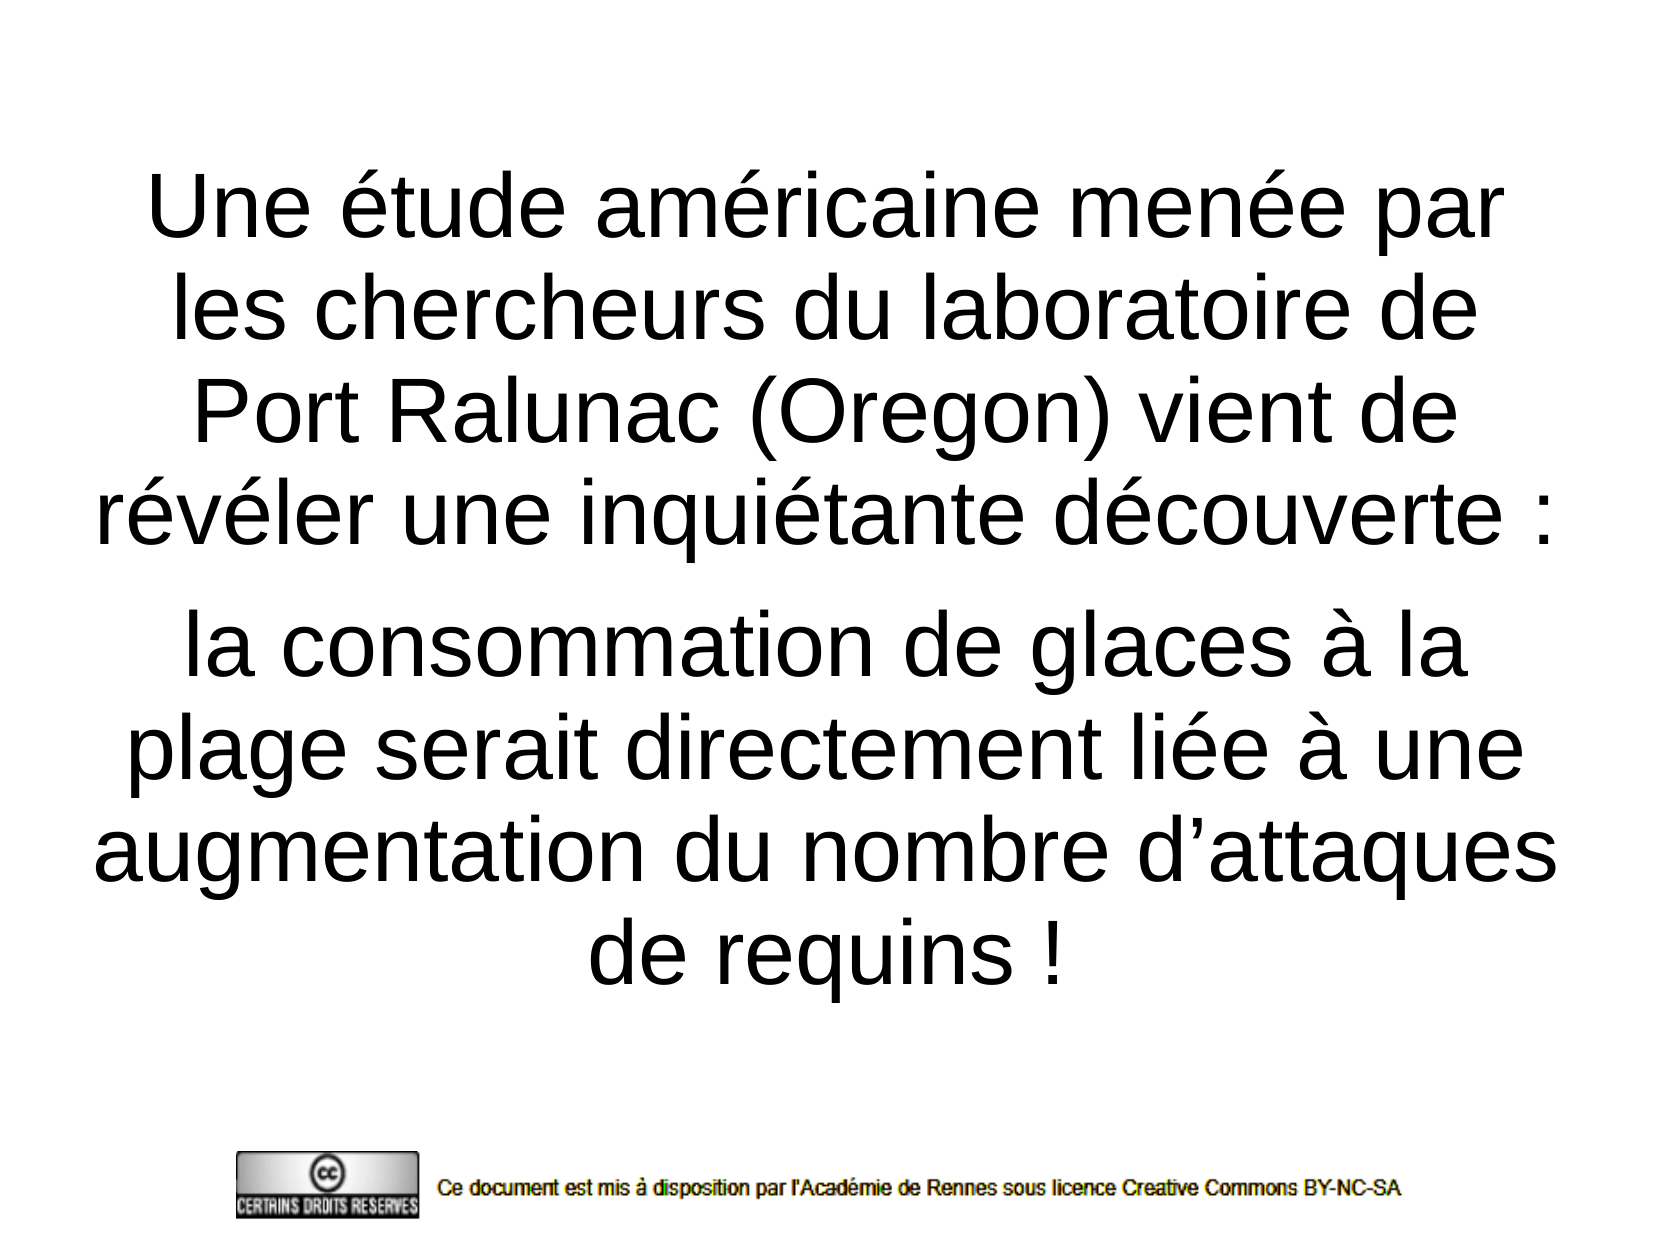

# Une étude américaine menée par les chercheurs du laboratoire de Port Ralunac (Oregon) vient de révéler une inquiétante découverte :
la consommation de glaces à la plage serait directement liée à une augmentation du nombre d’attaques de requins !